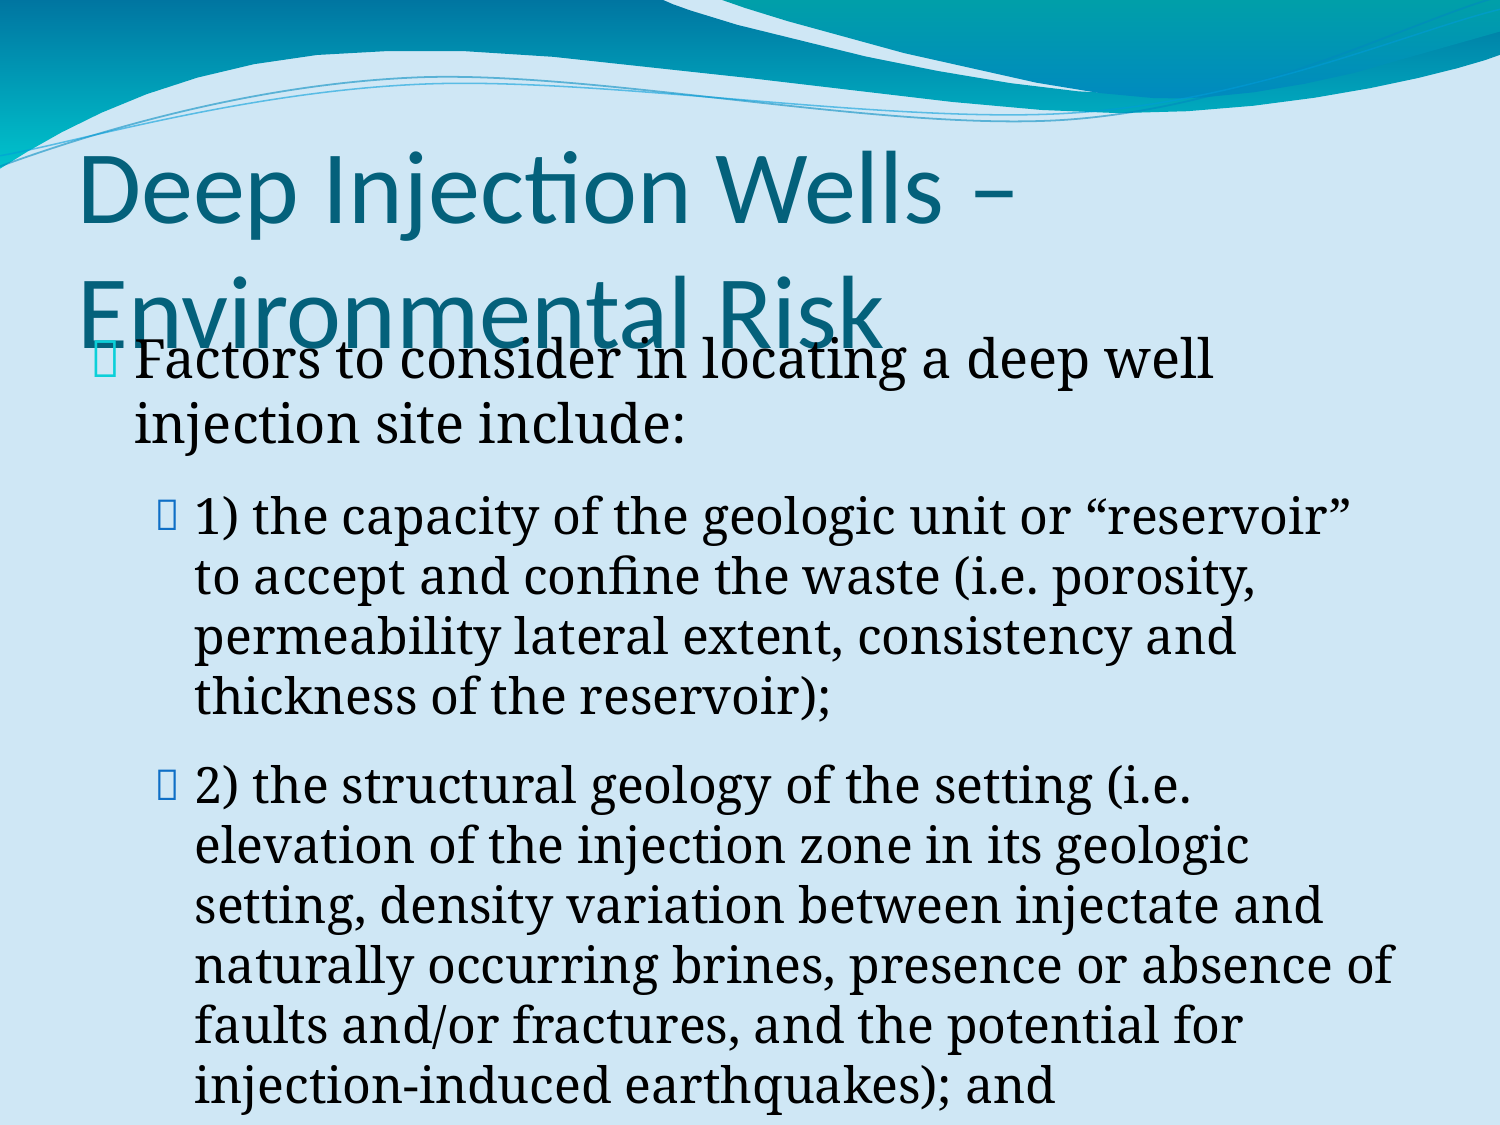

# Deep Injection Wells – Environmental Risk
Factors to consider in locating a deep well injection site include:
1) the capacity of the geologic unit or “reservoir” to accept and confine the waste (i.e. porosity, permeability lateral extent, consistency and thickness of the reservoir);
2) the structural geology of the setting (i.e. elevation of the injection zone in its geologic setting, density variation between injectate and naturally occurring brines, presence or absence of faults and/or fractures, and the potential for injection-induced earthquakes); and
3) presence or absence of valuable mineral resources within the potential area of influence.